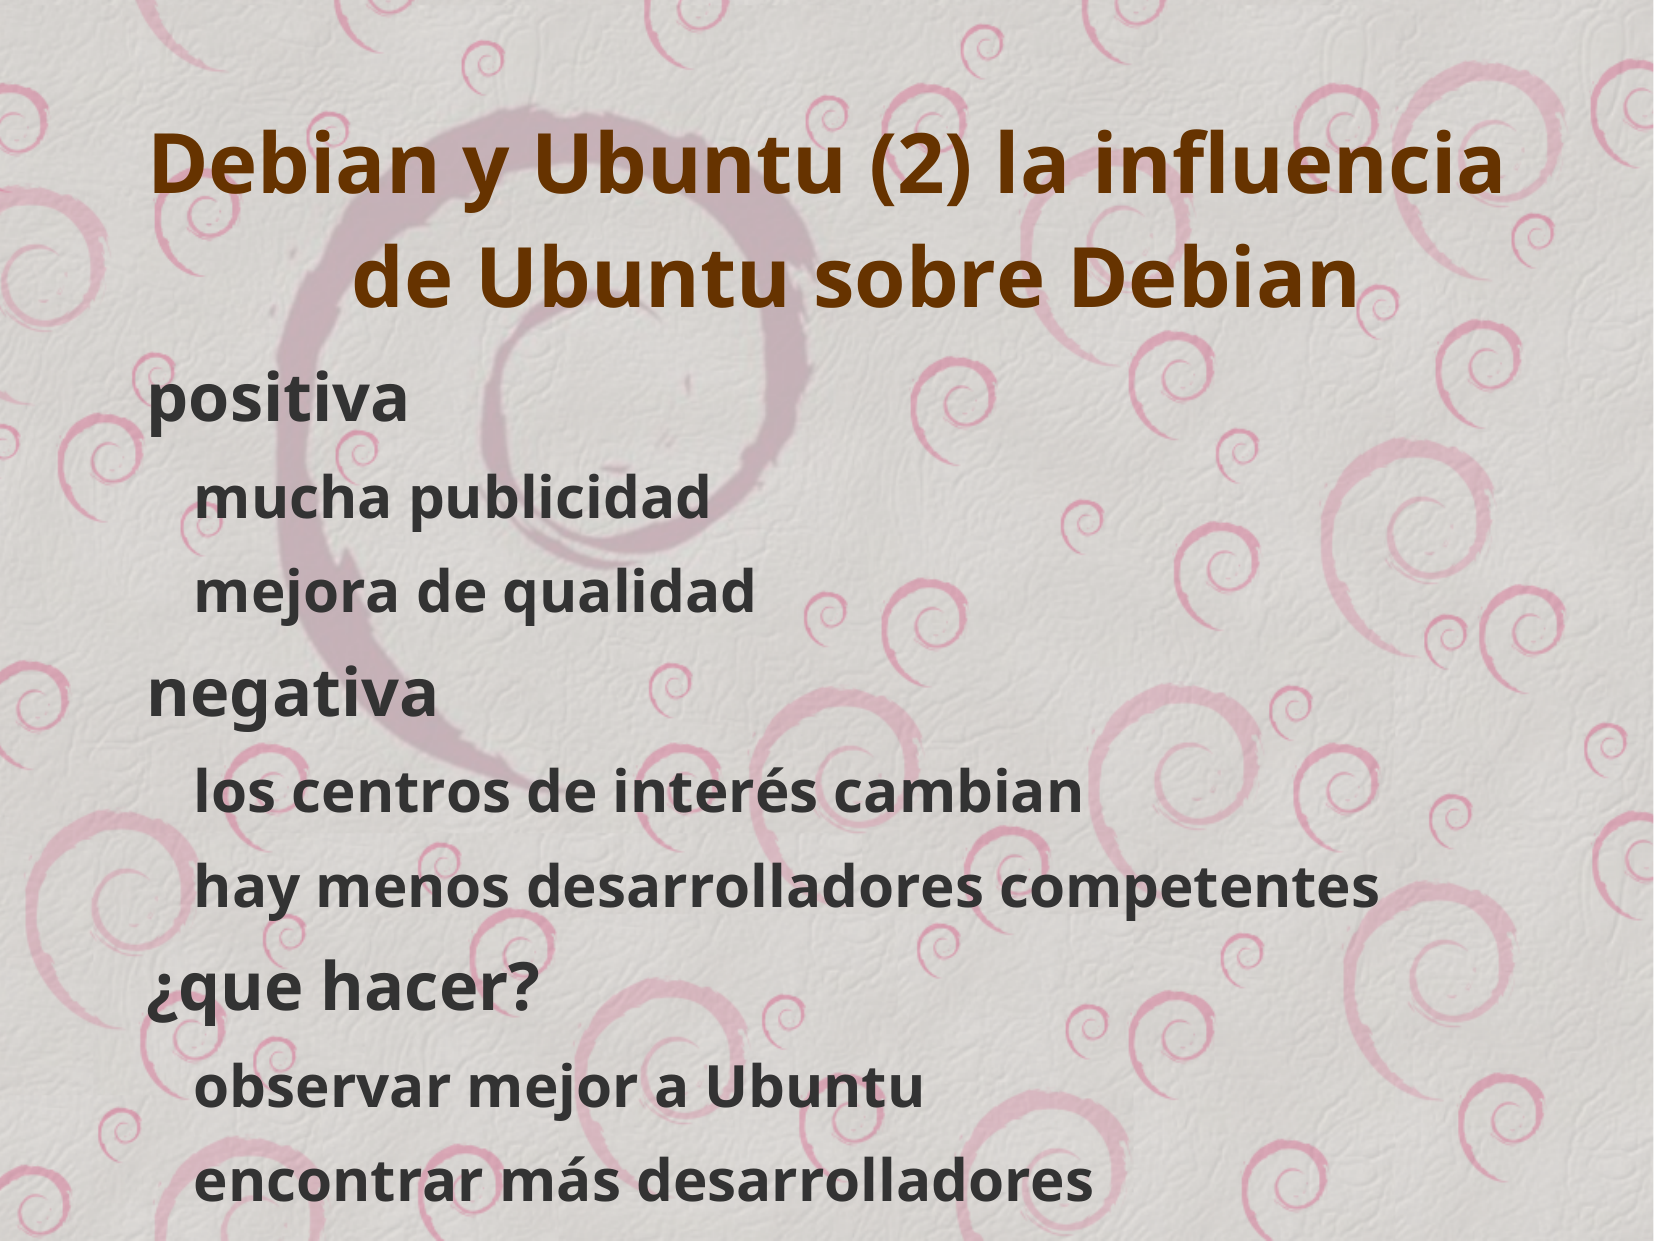

# Debian y Ubuntu (2) la influencia de Ubuntu sobre Debian
positiva
mucha publicidad
mejora de qualidad
negativa
los centros de interés cambian
hay menos desarrolladores competentes
¿que hacer?
observar mejor a Ubuntu
encontrar más desarrolladores
fomentar contribuciones a Debian